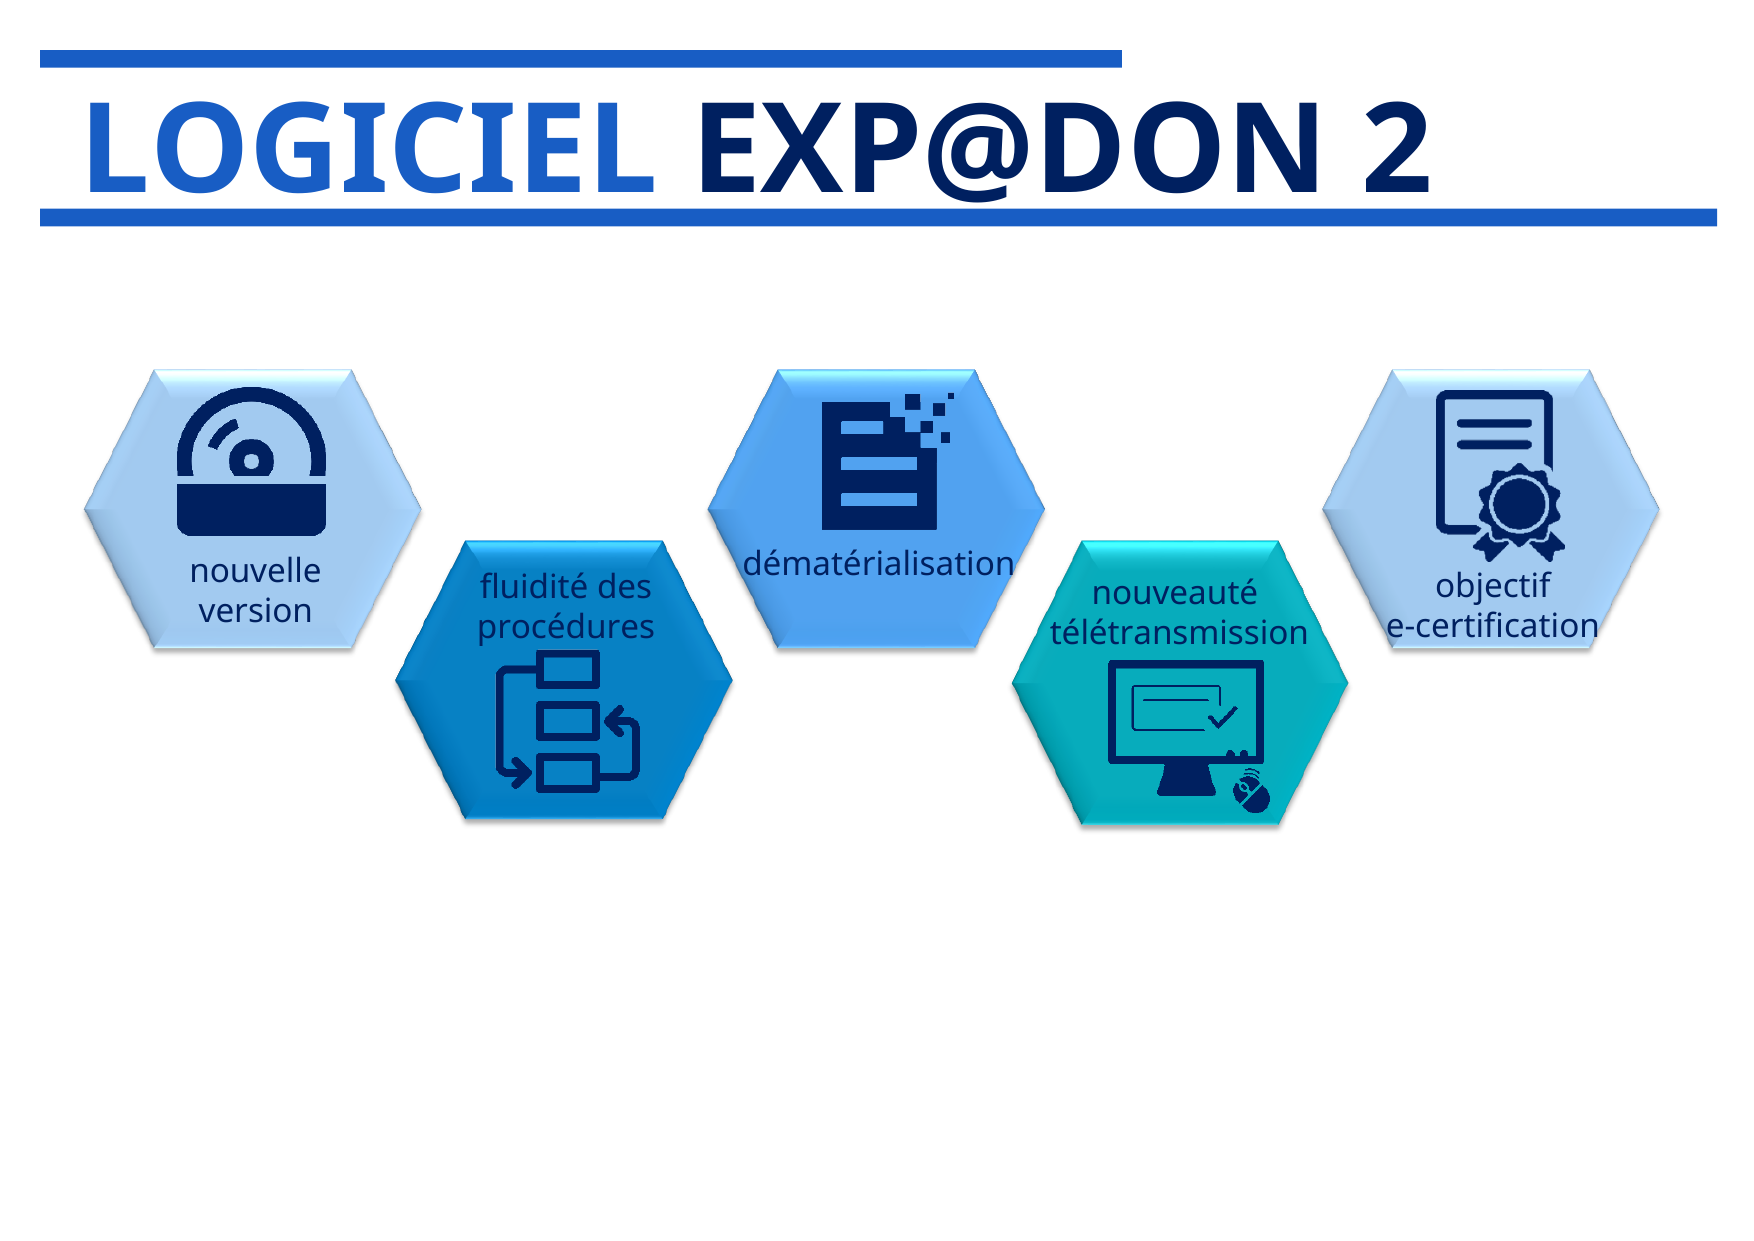

LOGICIEL EXP@DON 2
nouvelle
version
dématérialisation
objectif
e-certification
fluidité des
procédures
nouveauté
télétransmission